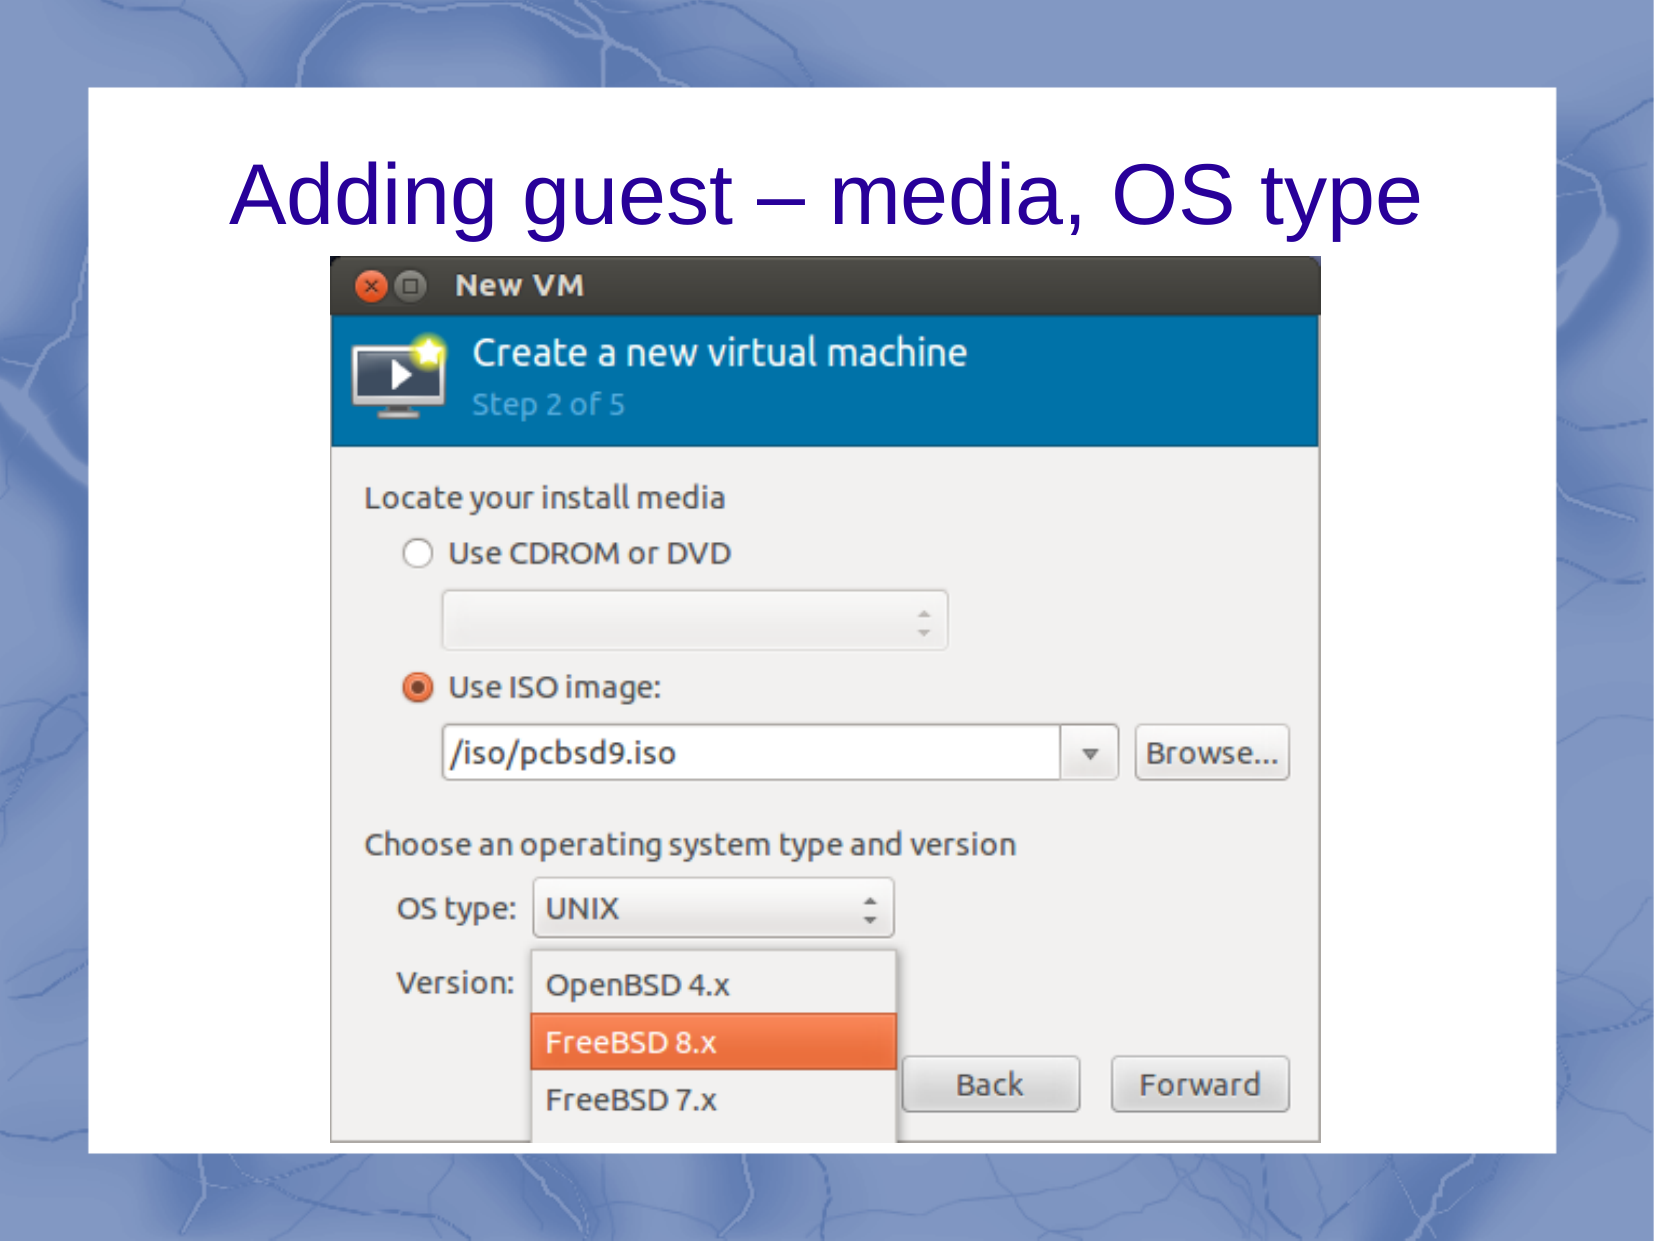

# Adding guest – media, OS type